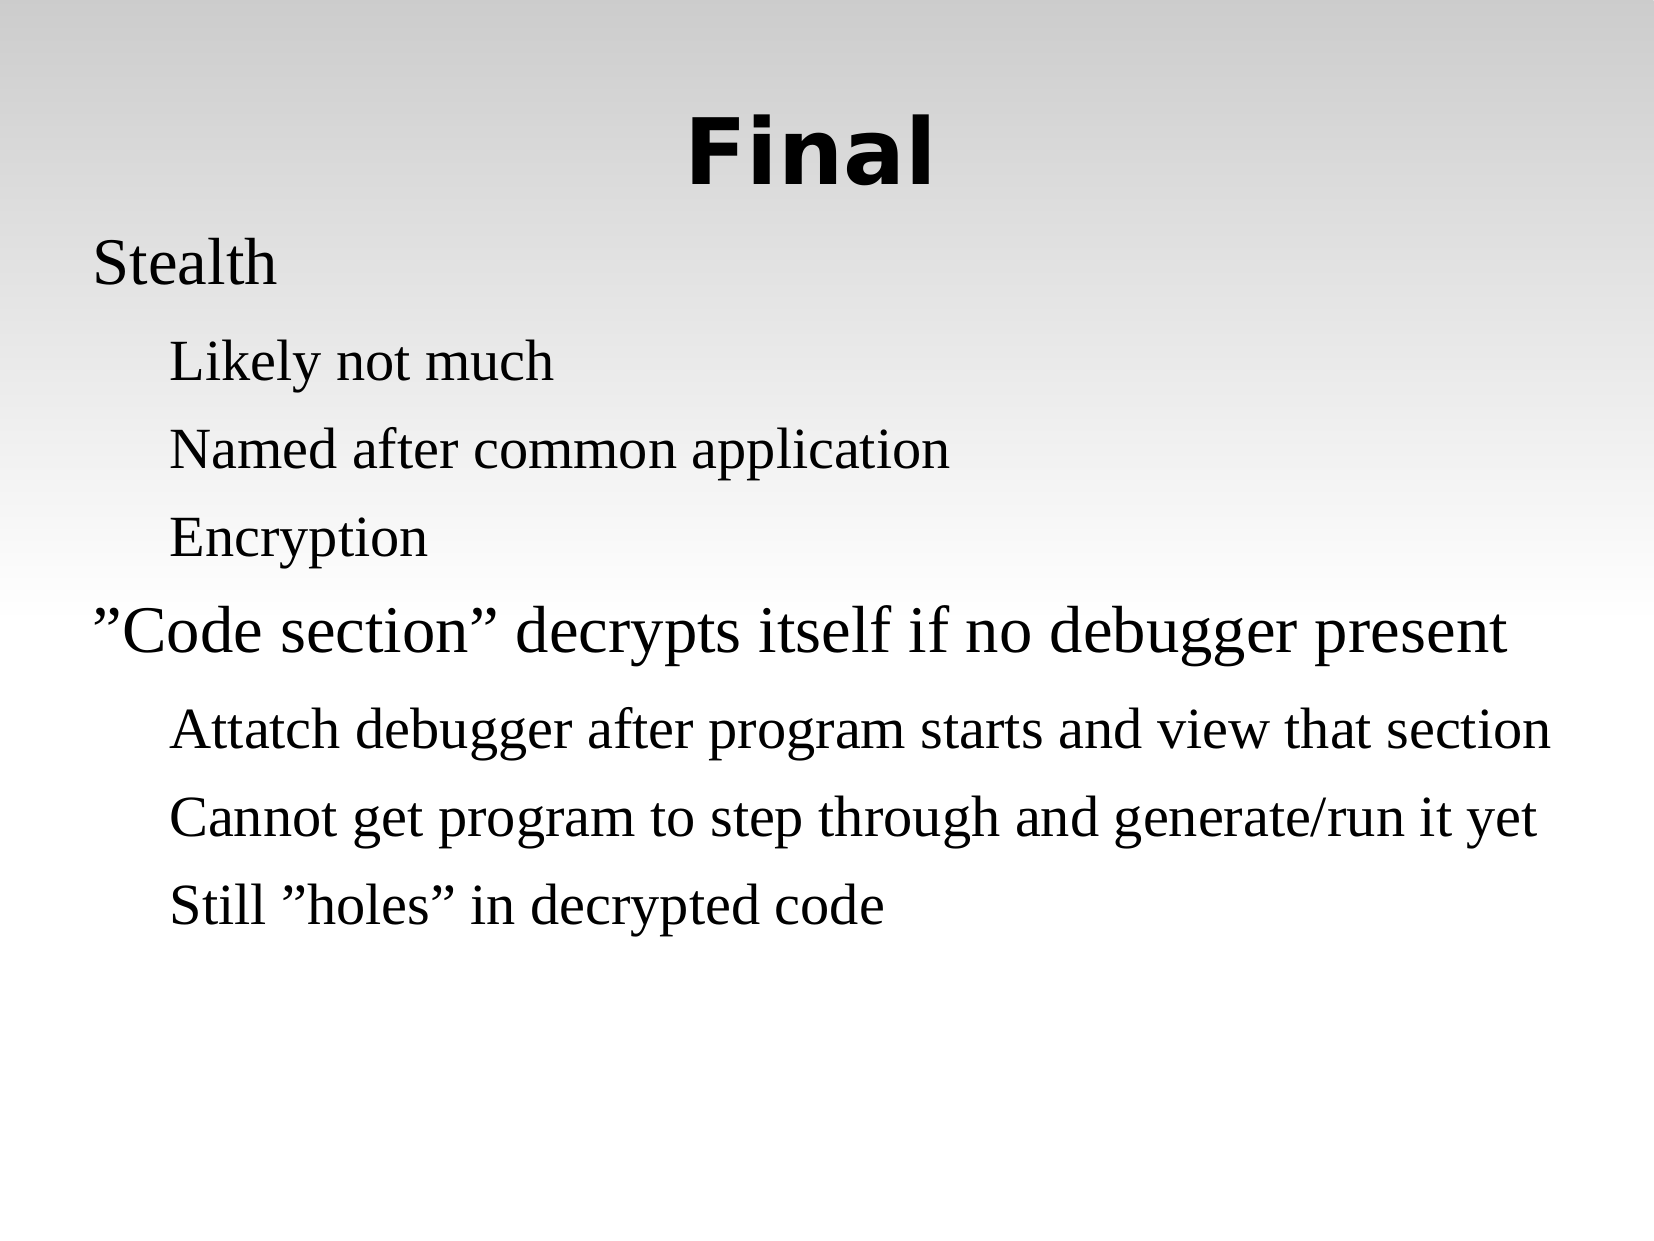

# Final
Stealth
Likely not much
Named after common application
Encryption
”Code section” decrypts itself if no debugger present
Attatch debugger after program starts and view that section
Cannot get program to step through and generate/run it yet
Still ”holes” in decrypted code